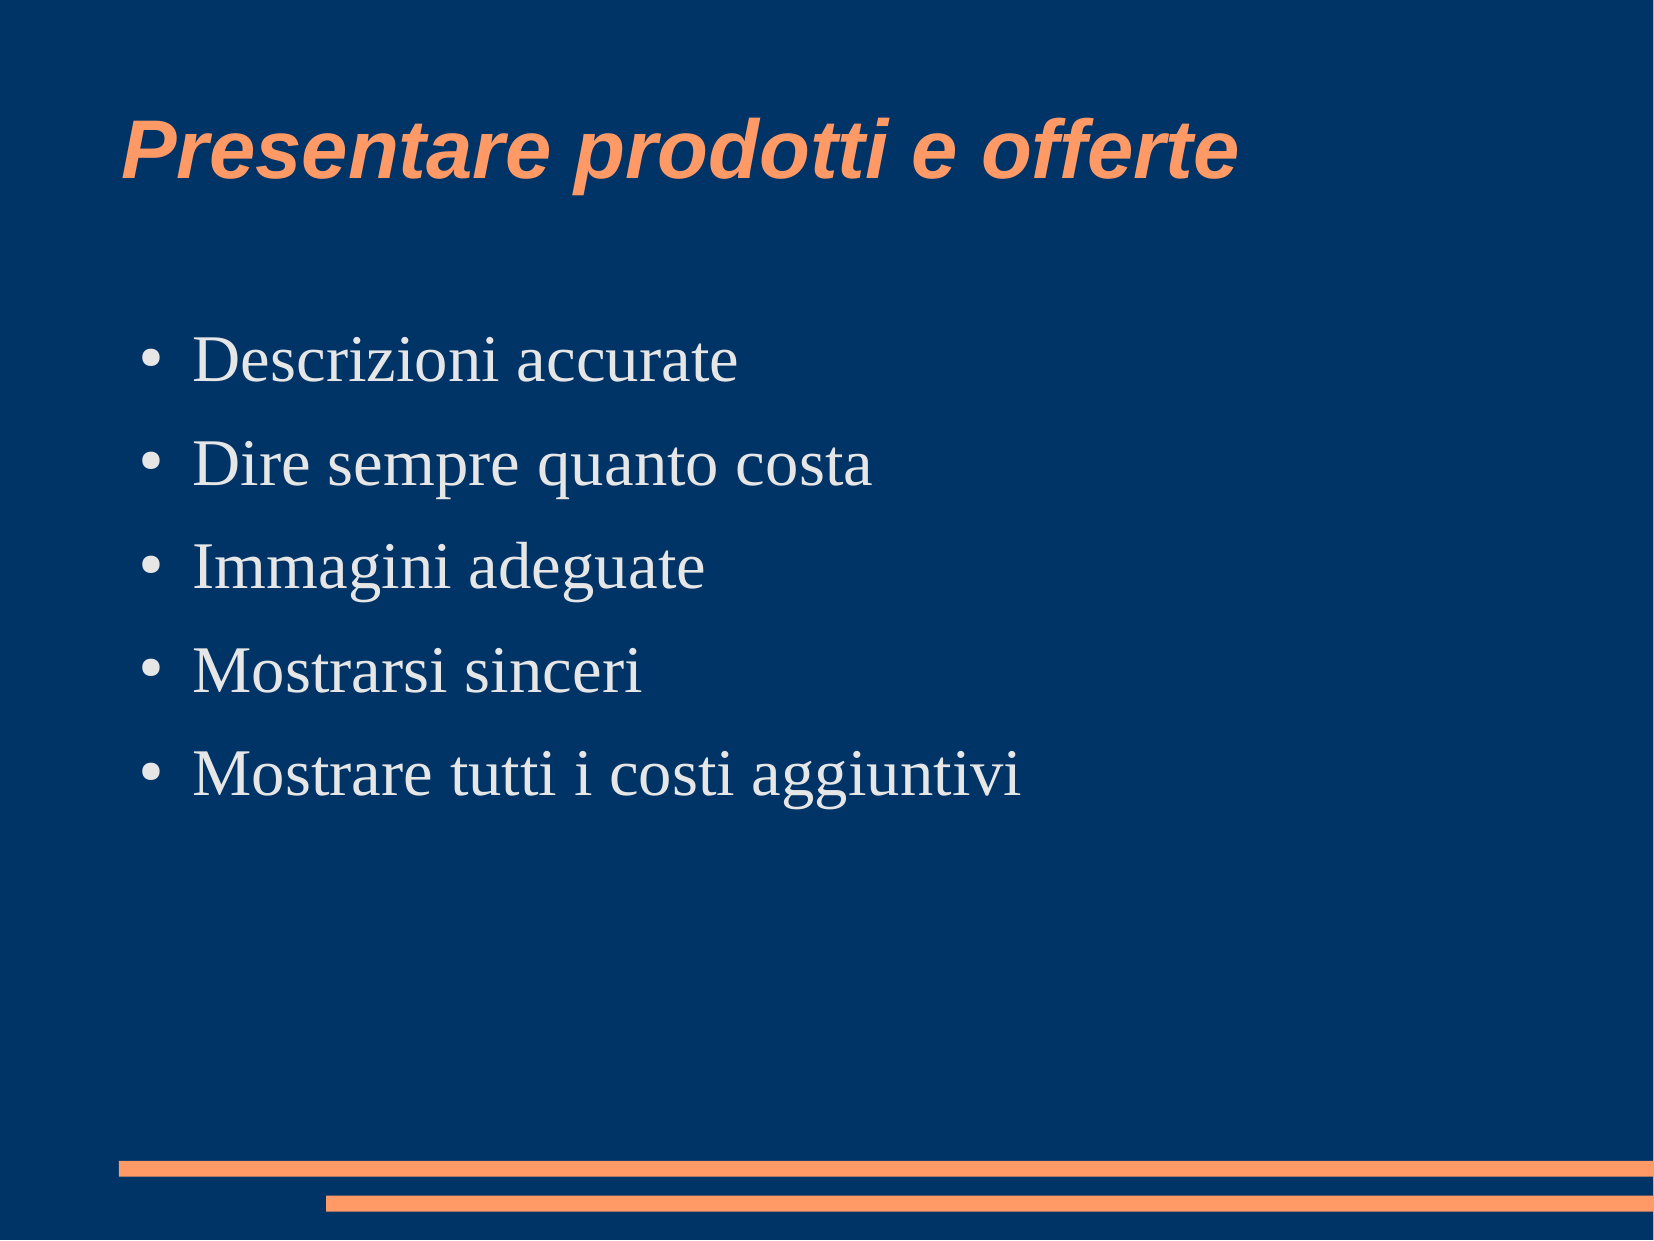

# Presentare prodotti e offerte
Descrizioni accurate
Dire sempre quanto costa
Immagini adeguate
Mostrarsi sinceri
Mostrare tutti i costi aggiuntivi